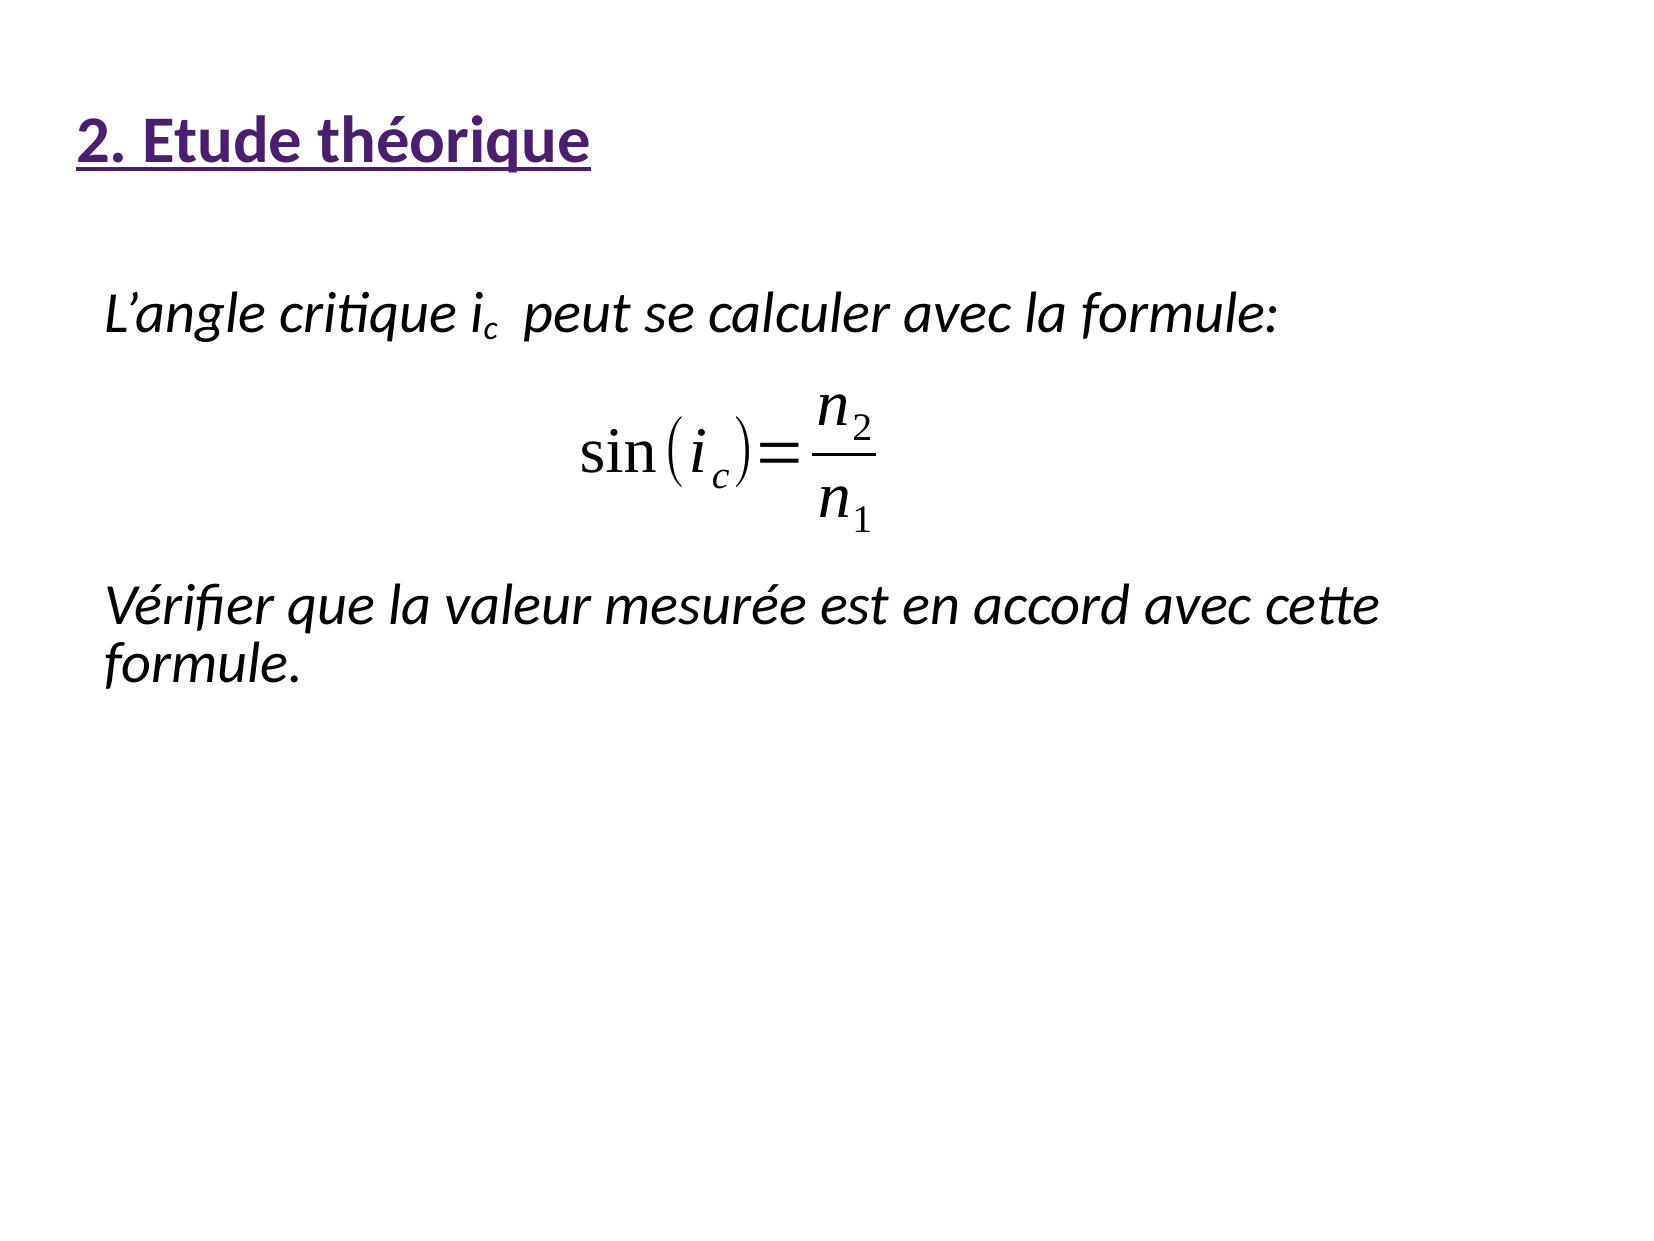

2. Etude théorique
L’angle critique ic peut se calculer avec la formule:
Vérifier que la valeur mesurée est en accord avec cette formule.